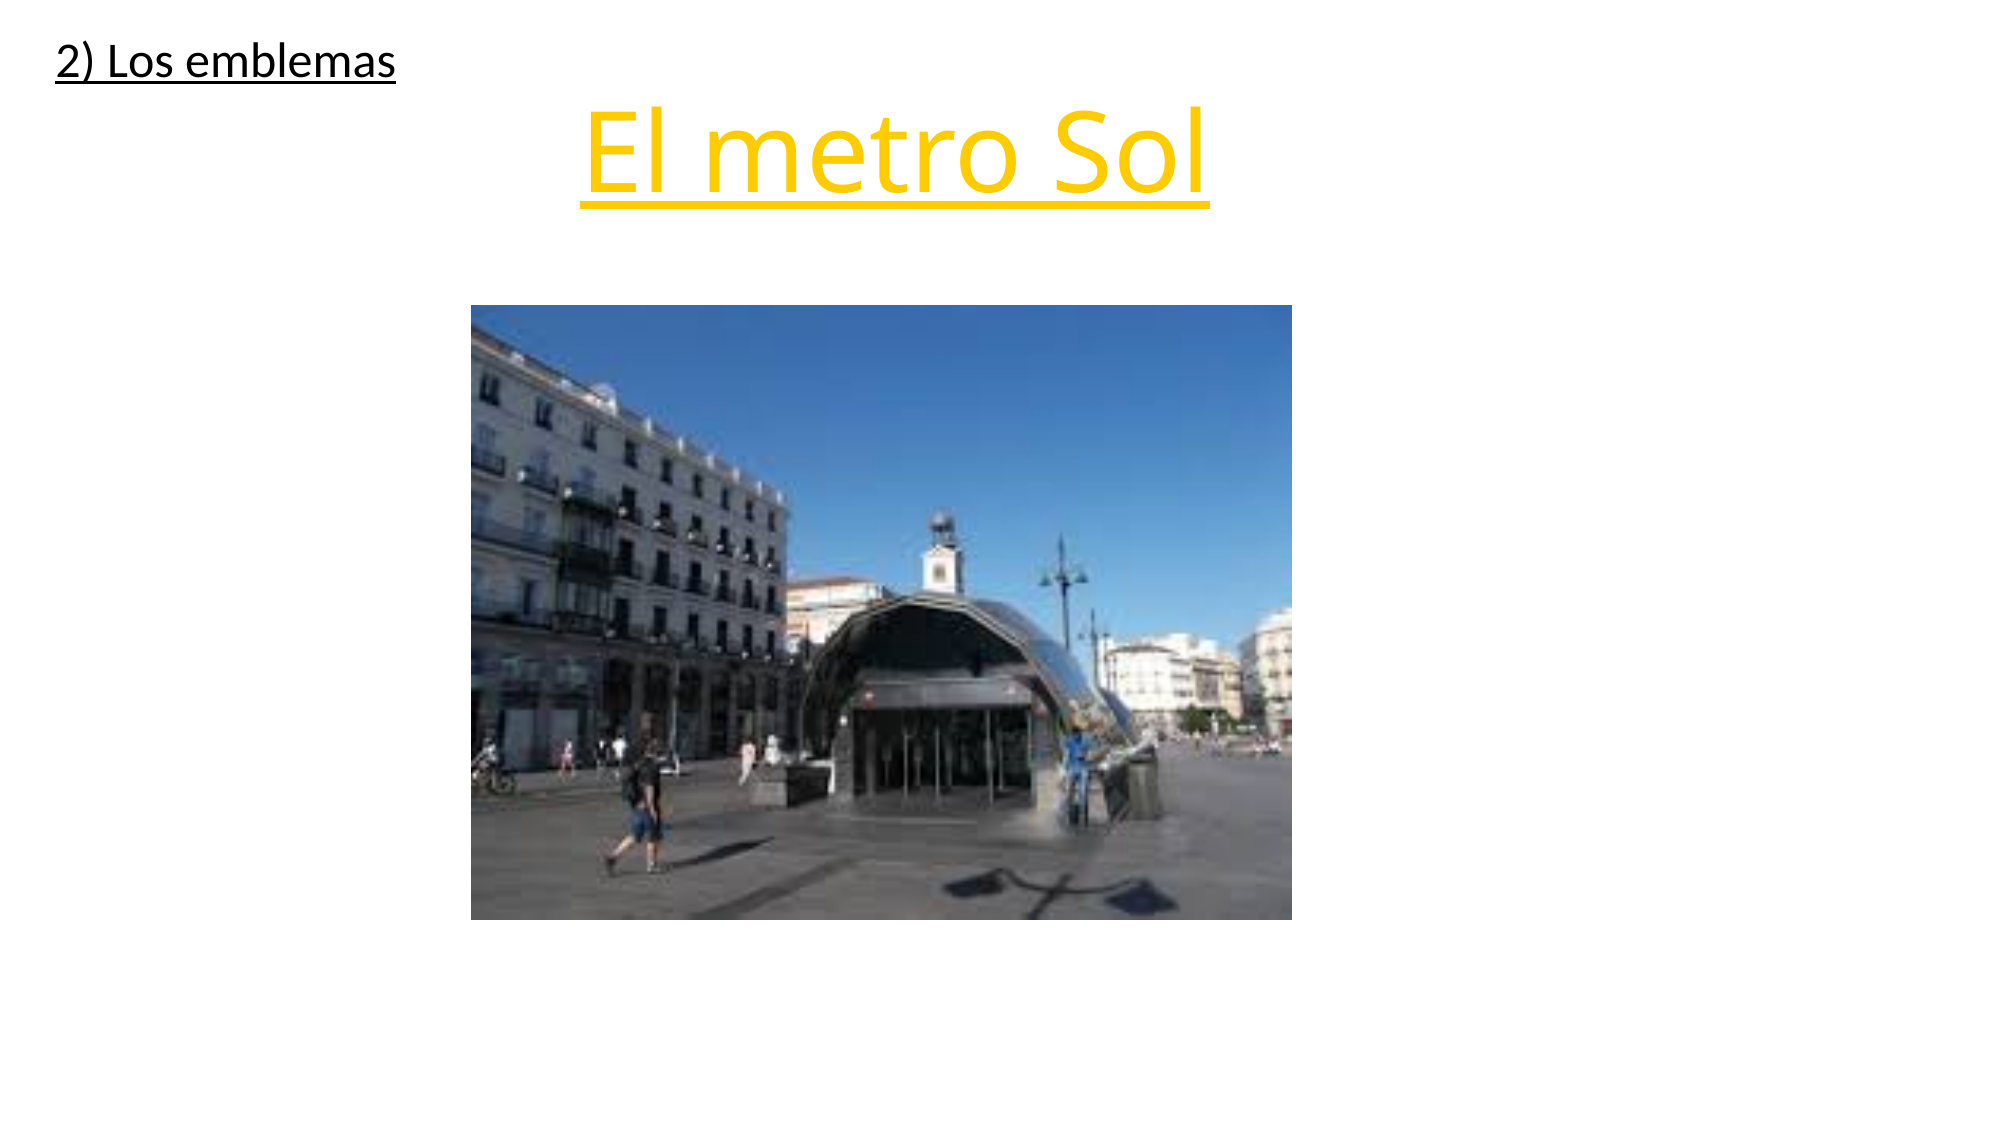

2) Los emblemas
# El metro Sol